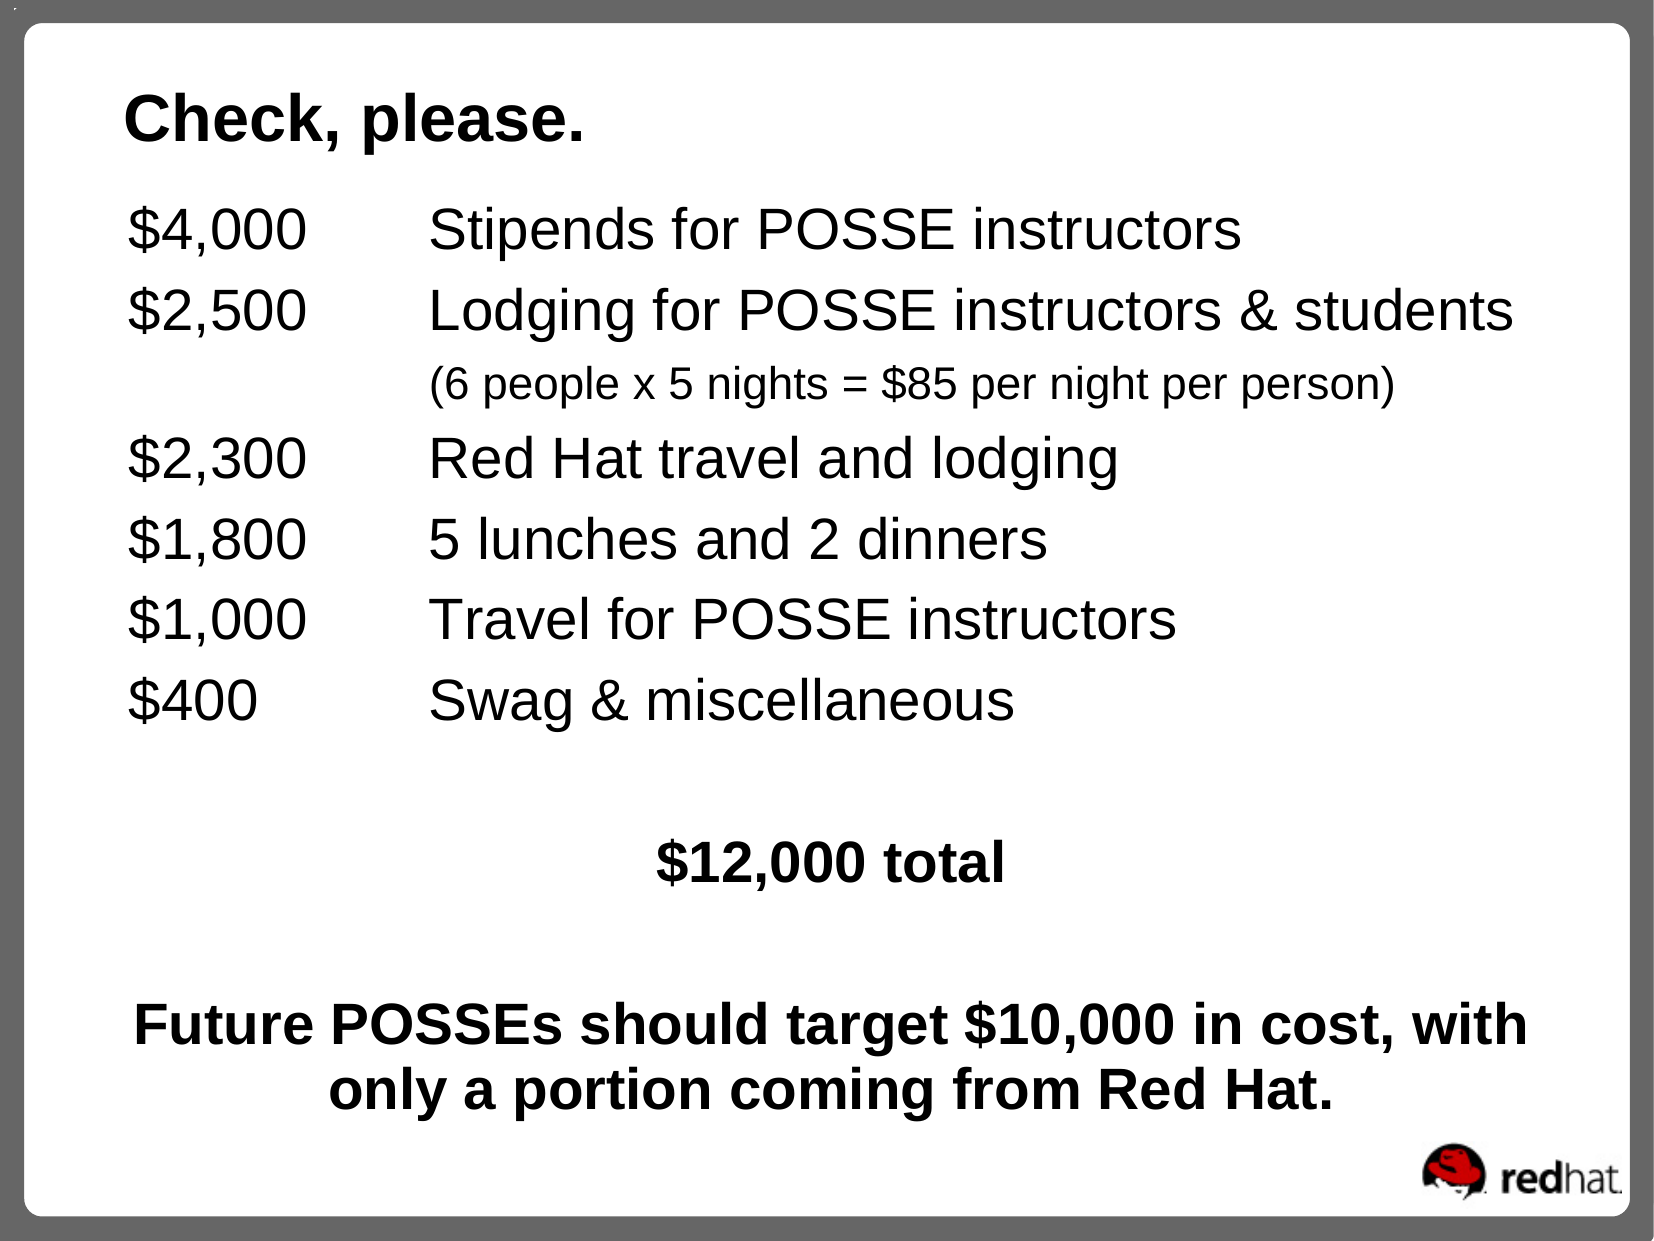

# Check, please.
$4,000	Stipends for POSSE instructors
$2,500	Lodging for POSSE instructors & students
			(6 people x 5 nights = $85 per night per person)
$2,300	Red Hat travel and lodging
$1,800	5 lunches and 2 dinners
$1,000	Travel for POSSE instructors
$400		Swag & miscellaneous
$12,000 total
Future POSSEs should target $10,000 in cost, with only a portion coming from Red Hat.